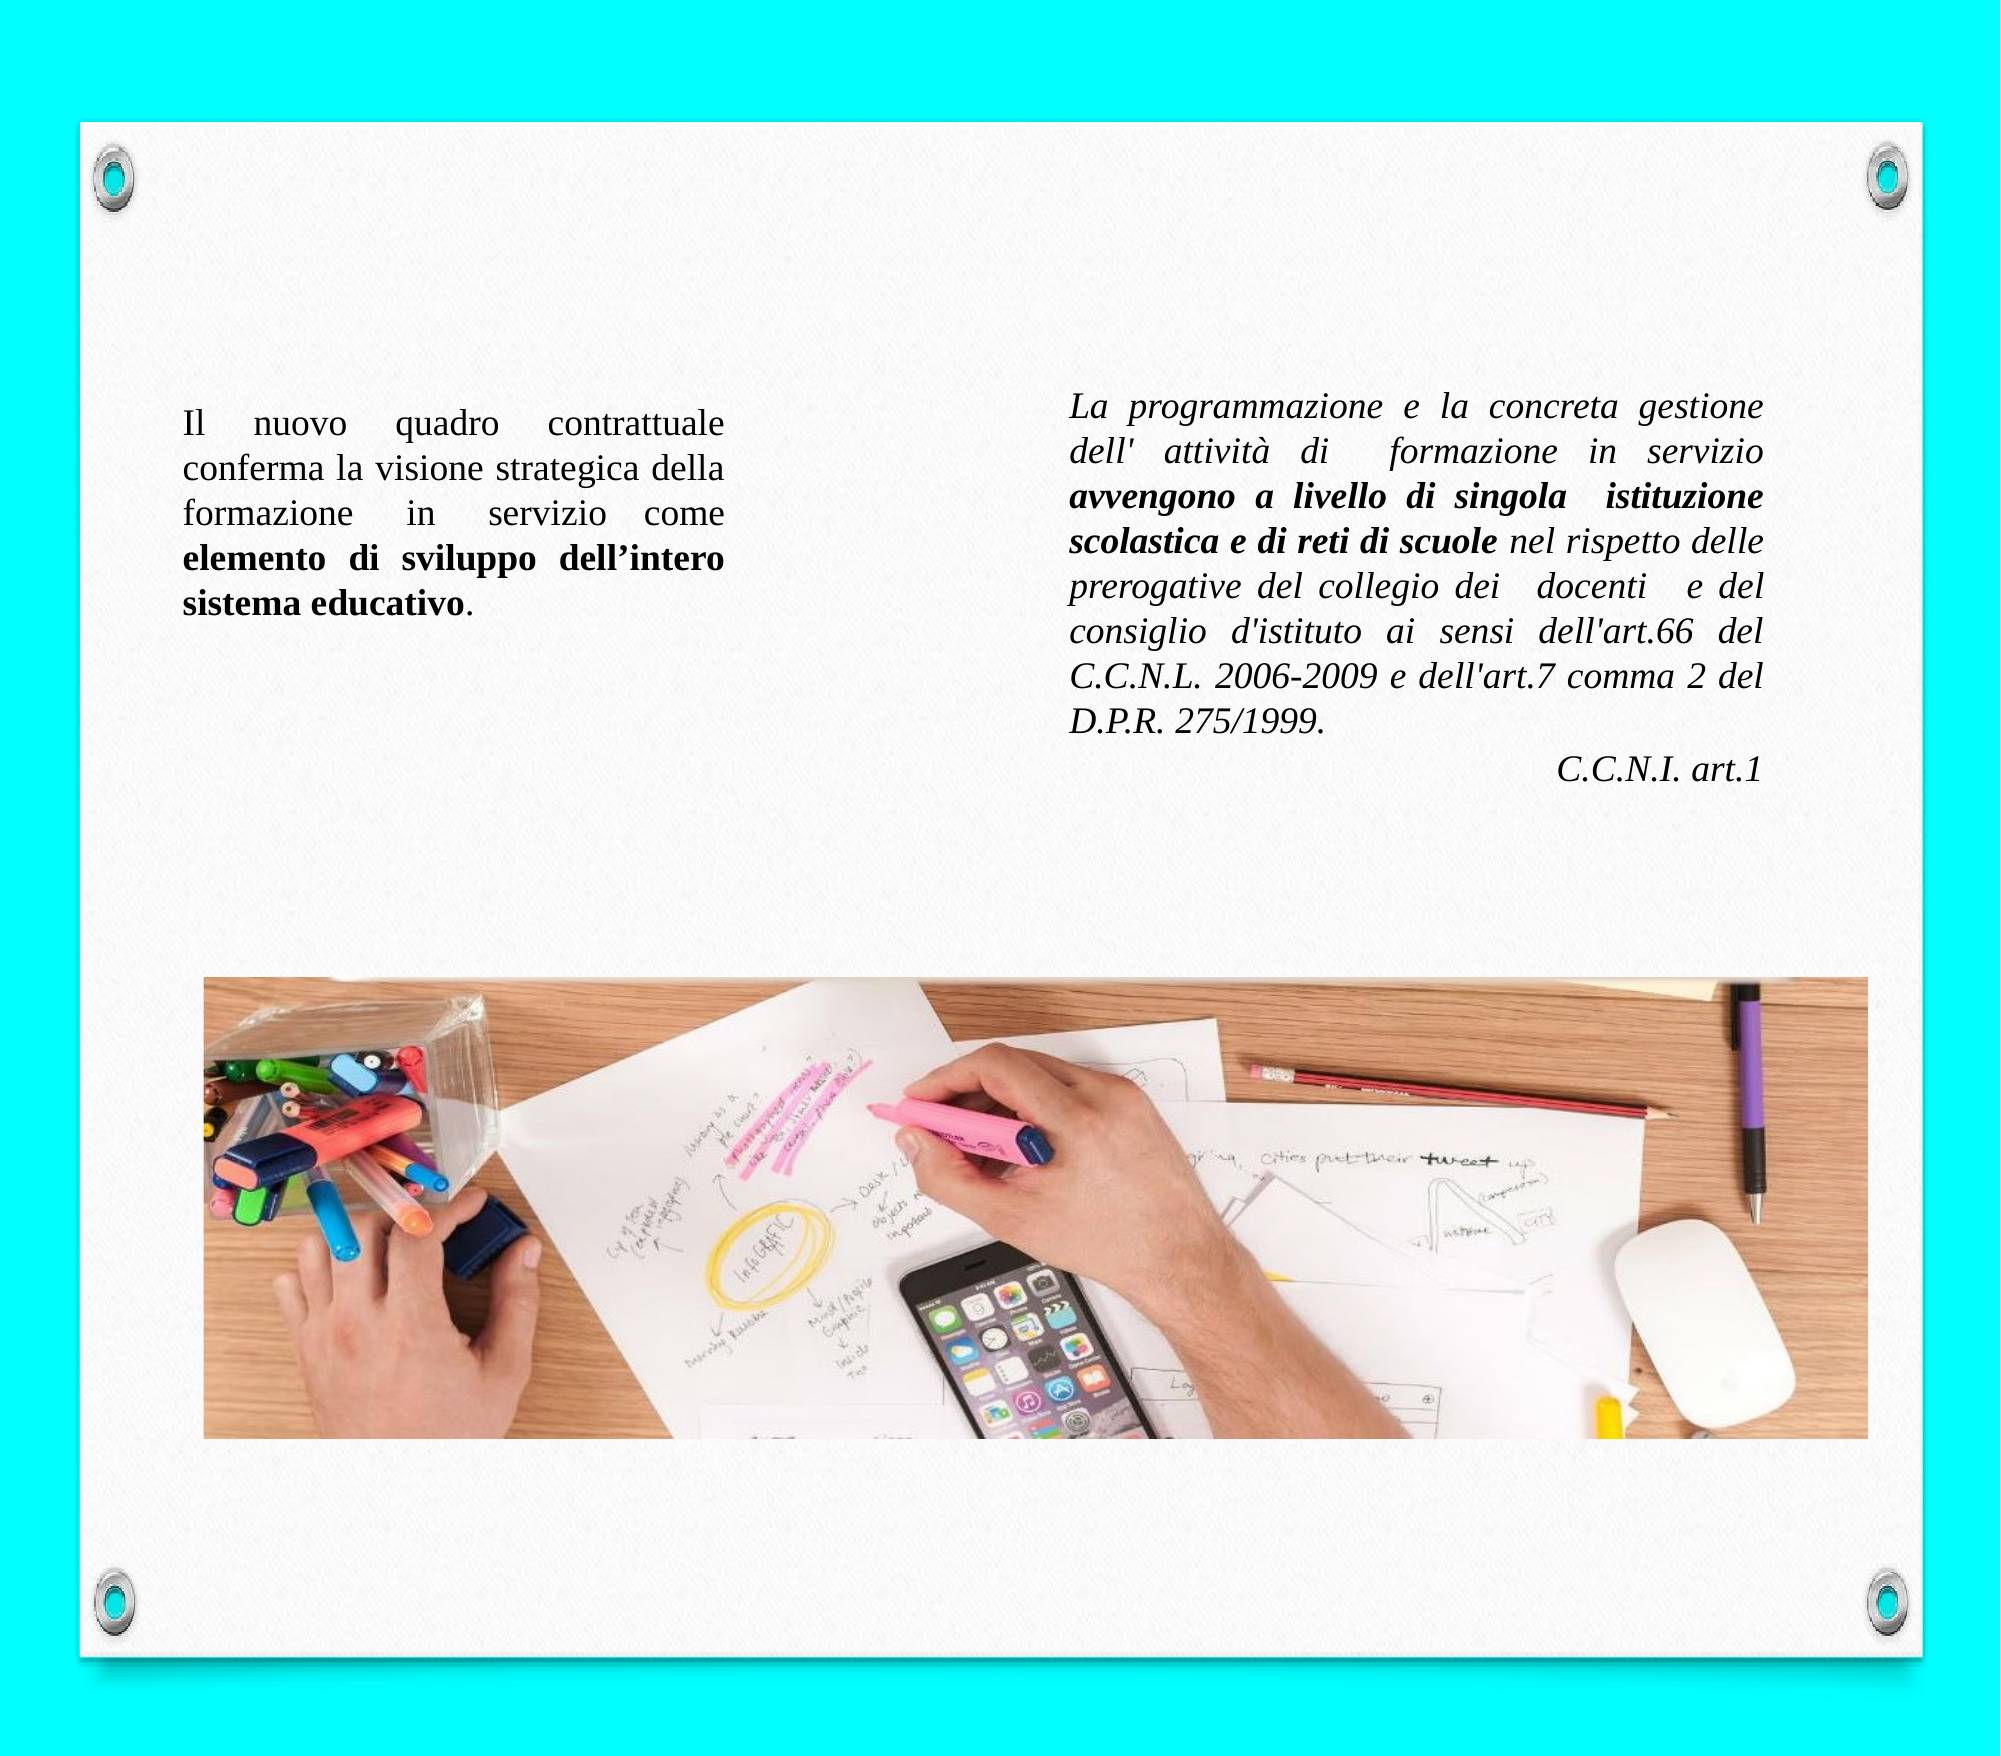

La programmazione e la concreta gestione dell' attività di formazione in servizio avvengono a livello di singola istituzione scolastica e di reti di scuole nel rispetto delle prerogative del collegio dei	docenti	e del consiglio d'istituto ai sensi dell'art.66 del C.C.N.L. 2006-2009 e dell'art.7 comma 2 del D.P.R. 275/1999.
C.C.N.I. art.1
Il nuovo quadro contrattuale conferma la visione strategica della formazione in servizio	come elemento di sviluppo dell’intero sistema educativo.